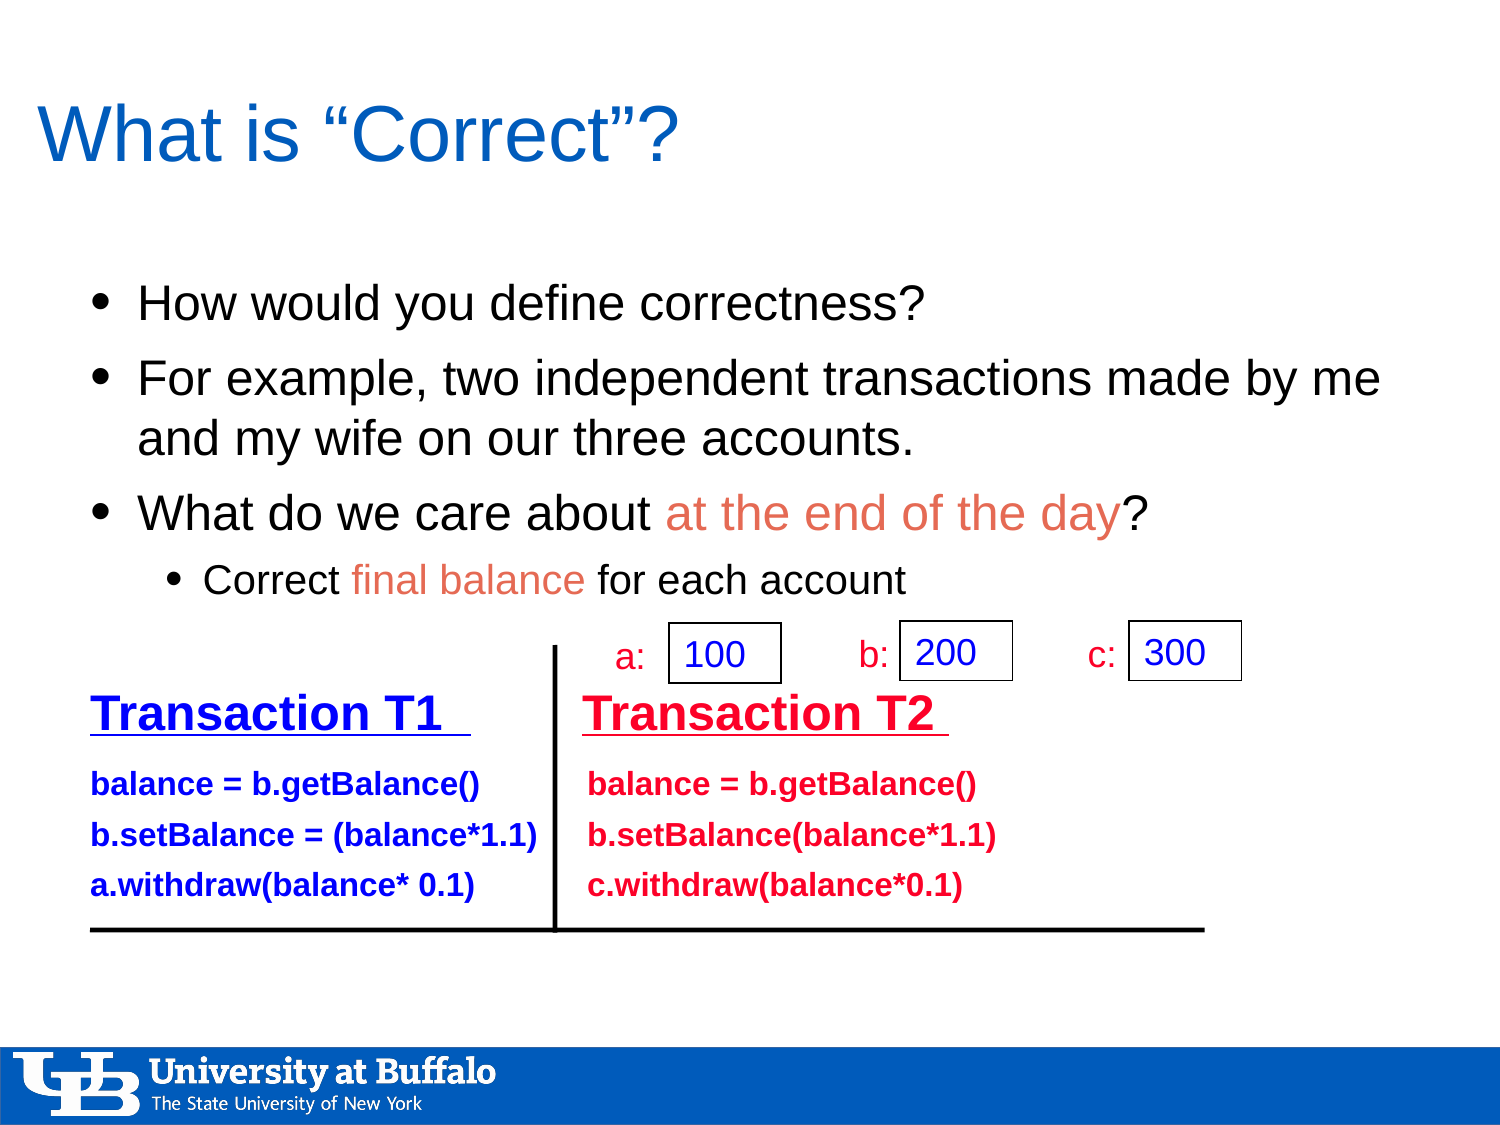

# What is “Correct”?
How would you define correctness?
For example, two independent transactions made by me and my wife on our three accounts.
What do we care about at the end of the day?
Correct final balance for each account
Transaction T1 	 Transaction T2
balance = b.getBalance()		balance = b.getBalance()
b.setBalance = (balance*1.1)	b.setBalance(balance*1.1)
a.withdraw(balance* 0.1)		c.withdraw(balance*0.1)
200
300
100
b:
c:
a: